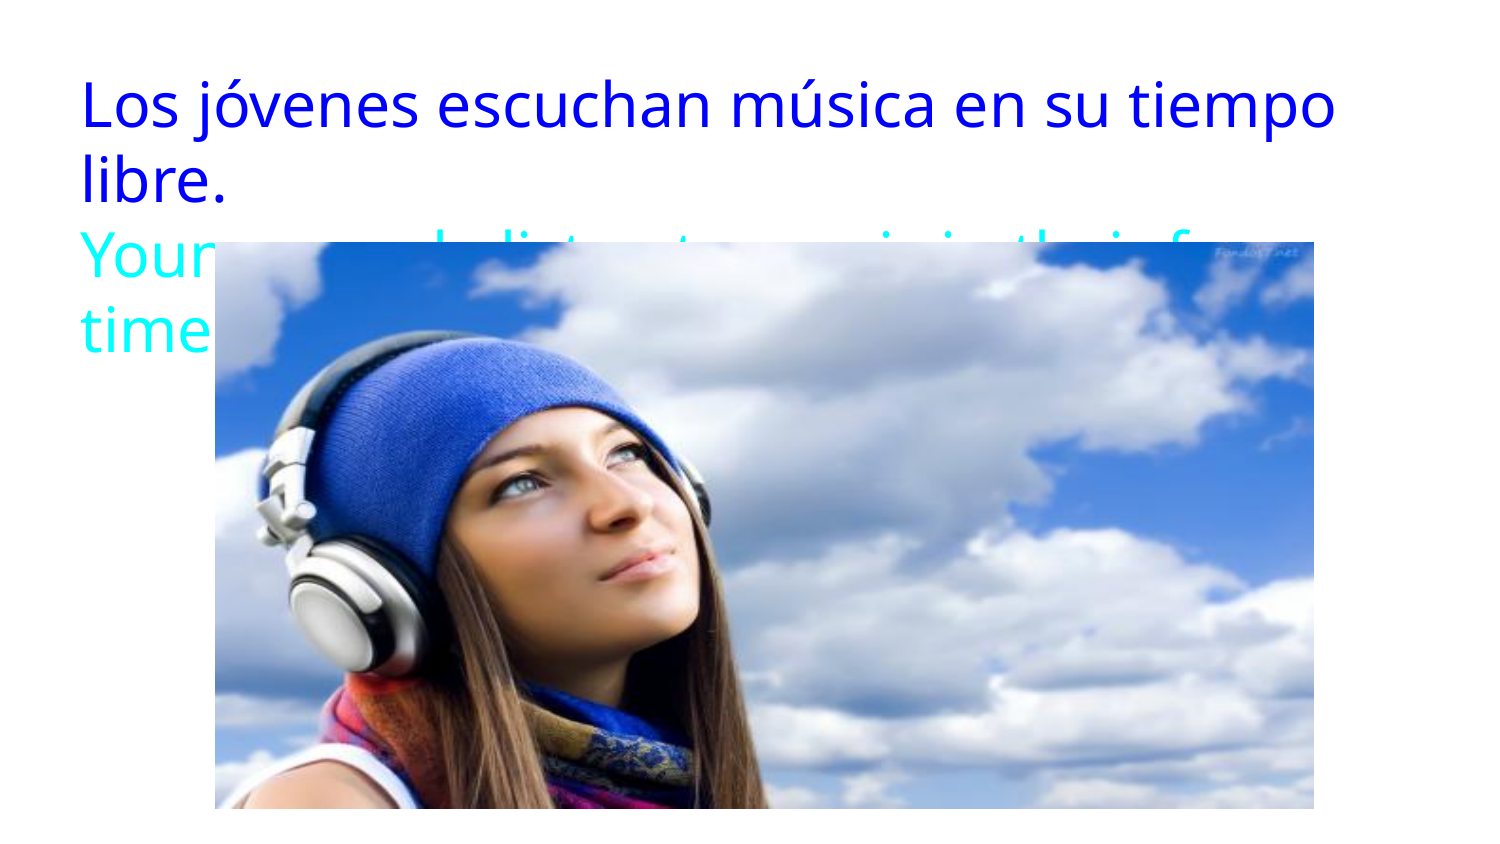

# Los jóvenes escuchan música en su tiempo libre. Young people listen to music in their free time.